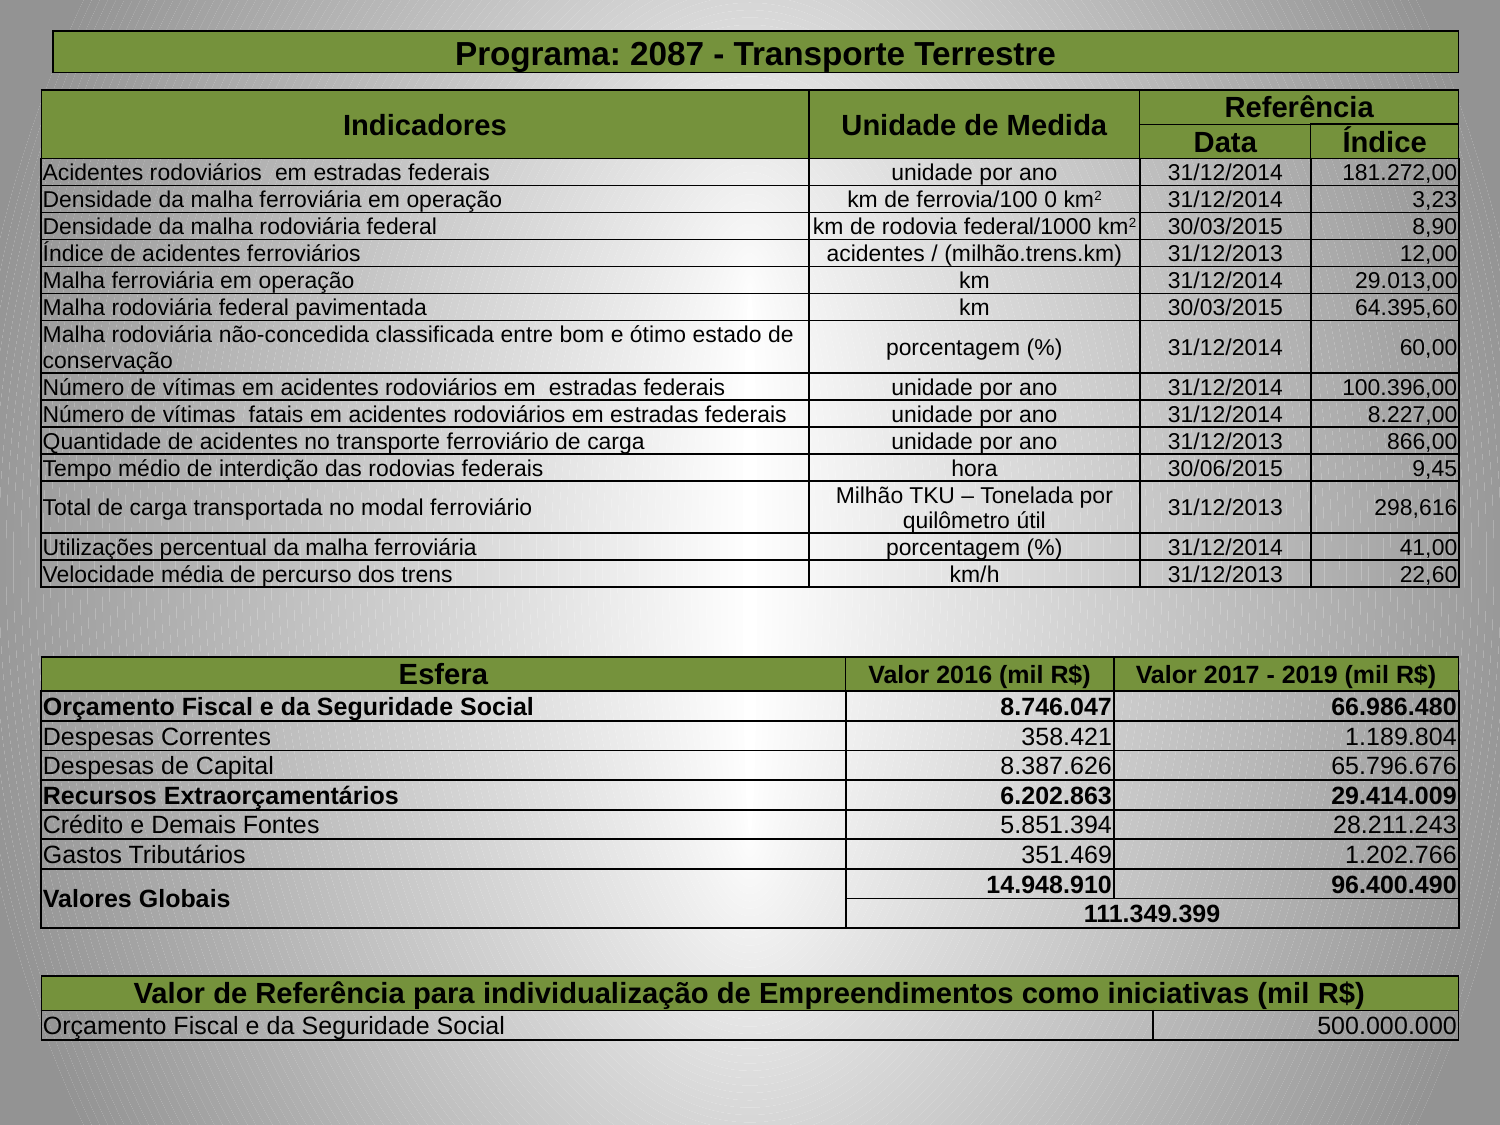

| Programa: 2087 - Transporte Terrestre |
| --- |
| Indicadores | Unidade de Medida | Referência | |
| --- | --- | --- | --- |
| | | Data | Índice |
| Acidentes rodoviários em estradas federais | unidade por ano | 31/12/2014 | 181.272,00 |
| Densidade da malha ferroviária em operação | km de ferrovia/100 0 km2 | 31/12/2014 | 3,23 |
| Densidade da malha rodoviária federal | km de rodovia federal/1000 km2 | 30/03/2015 | 8,90 |
| Índice de acidentes ferroviários | acidentes / (milhão.trens.km) | 31/12/2013 | 12,00 |
| Malha ferroviária em operação | km | 31/12/2014 | 29.013,00 |
| Malha rodoviária federal pavimentada | km | 30/03/2015 | 64.395,60 |
| Malha rodoviária não-concedida classificada entre bom e ótimo estado de conservação | porcentagem (%) | 31/12/2014 | 60,00 |
| Número de vítimas em acidentes rodoviários em estradas federais | unidade por ano | 31/12/2014 | 100.396,00 |
| Número de vítimas fatais em acidentes rodoviários em estradas federais | unidade por ano | 31/12/2014 | 8.227,00 |
| Quantidade de acidentes no transporte ferroviário de carga | unidade por ano | 31/12/2013 | 866,00 |
| Tempo médio de interdição das rodovias federais | hora | 30/06/2015 | 9,45 |
| Total de carga transportada no modal ferroviário | Milhão TKU – Tonelada por quilômetro útil | 31/12/2013 | 298,616 |
| Utilizações percentual da malha ferroviária | porcentagem (%) | 31/12/2014 | 41,00 |
| Velocidade média de percurso dos trens | km/h | 31/12/2013 | 22,60 |
| Esfera | Valor 2016 (mil R$) | Valor 2017 - 2019 (mil R$) |
| --- | --- | --- |
| Orçamento Fiscal e da Seguridade Social | 8.746.047 | 66.986.480 |
| Despesas Correntes | 358.421 | 1.189.804 |
| Despesas de Capital | 8.387.626 | 65.796.676 |
| Recursos Extraorçamentários | 6.202.863 | 29.414.009 |
| Crédito e Demais Fontes | 5.851.394 | 28.211.243 |
| Gastos Tributários | 351.469 | 1.202.766 |
| Valores Globais | 14.948.910 | 96.400.490 |
| | 111.349.399 | |
| Valor de Referência para individualização de Empreendimentos como iniciativas (mil R$) | |
| --- | --- |
| Orçamento Fiscal e da Seguridade Social | 500.000.000 |